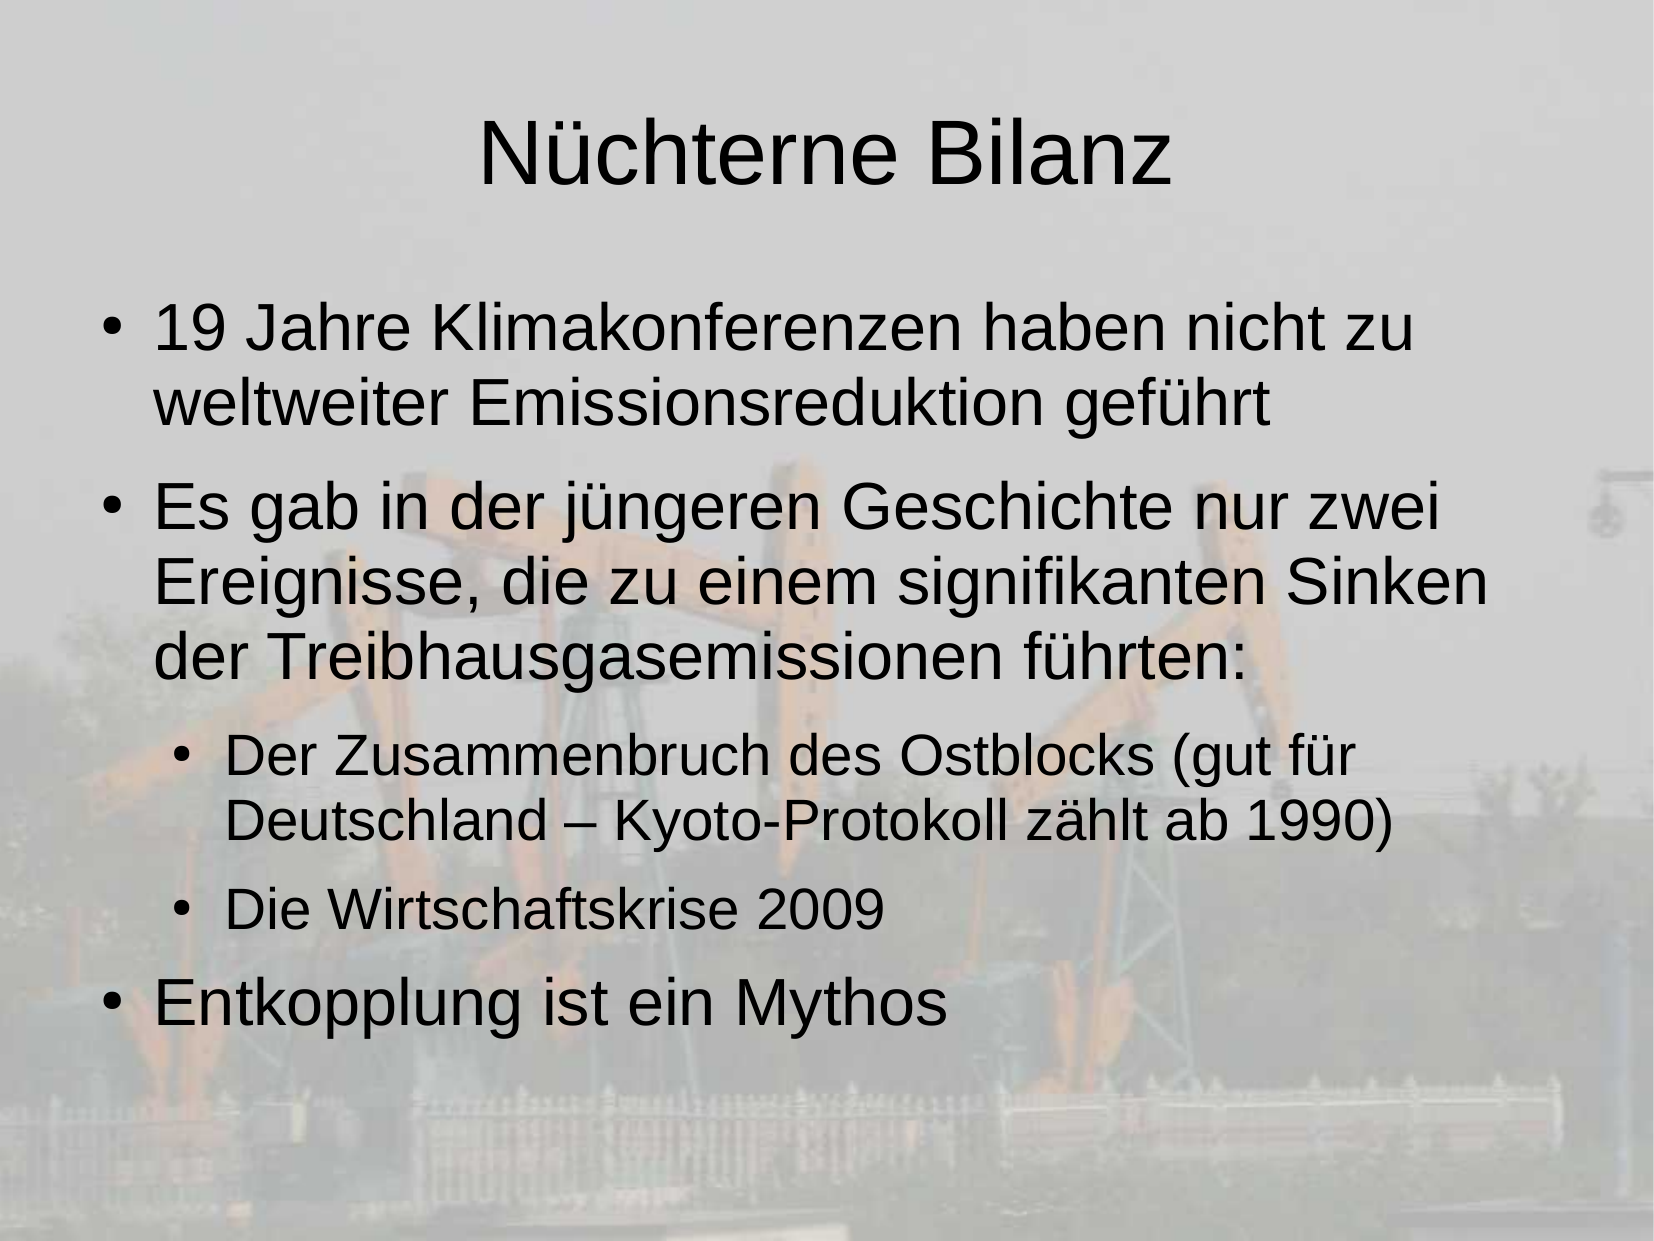

# Nüchterne Bilanz
19 Jahre Klimakonferenzen haben nicht zu weltweiter Emissionsreduktion geführt
Es gab in der jüngeren Geschichte nur zwei Ereignisse, die zu einem signifikanten Sinken der Treibhausgasemissionen führten:
Der Zusammenbruch des Ostblocks (gut für Deutschland – Kyoto-Protokoll zählt ab 1990)
Die Wirtschaftskrise 2009
Entkopplung ist ein Mythos